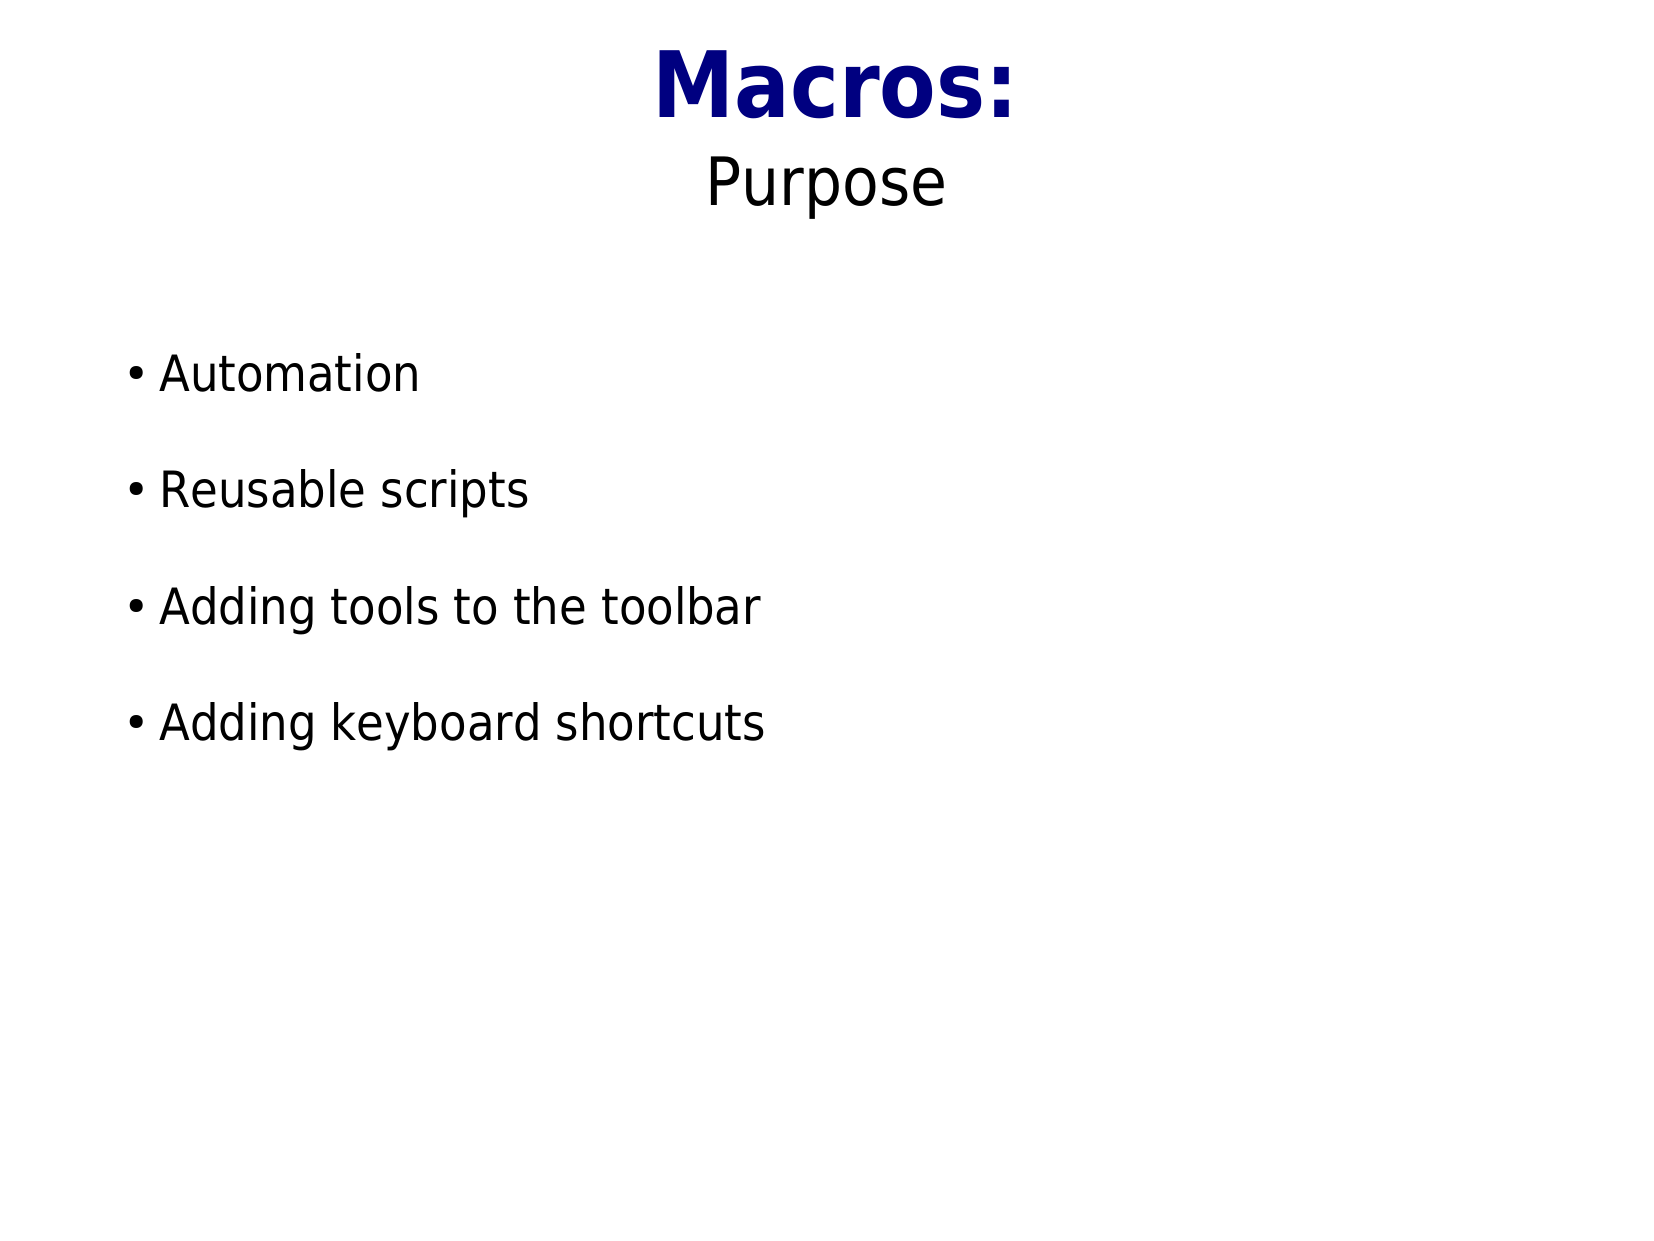

Macros:
# Purpose
 Automation
 Reusable scripts
 Adding tools to the toolbar
 Adding keyboard shortcuts